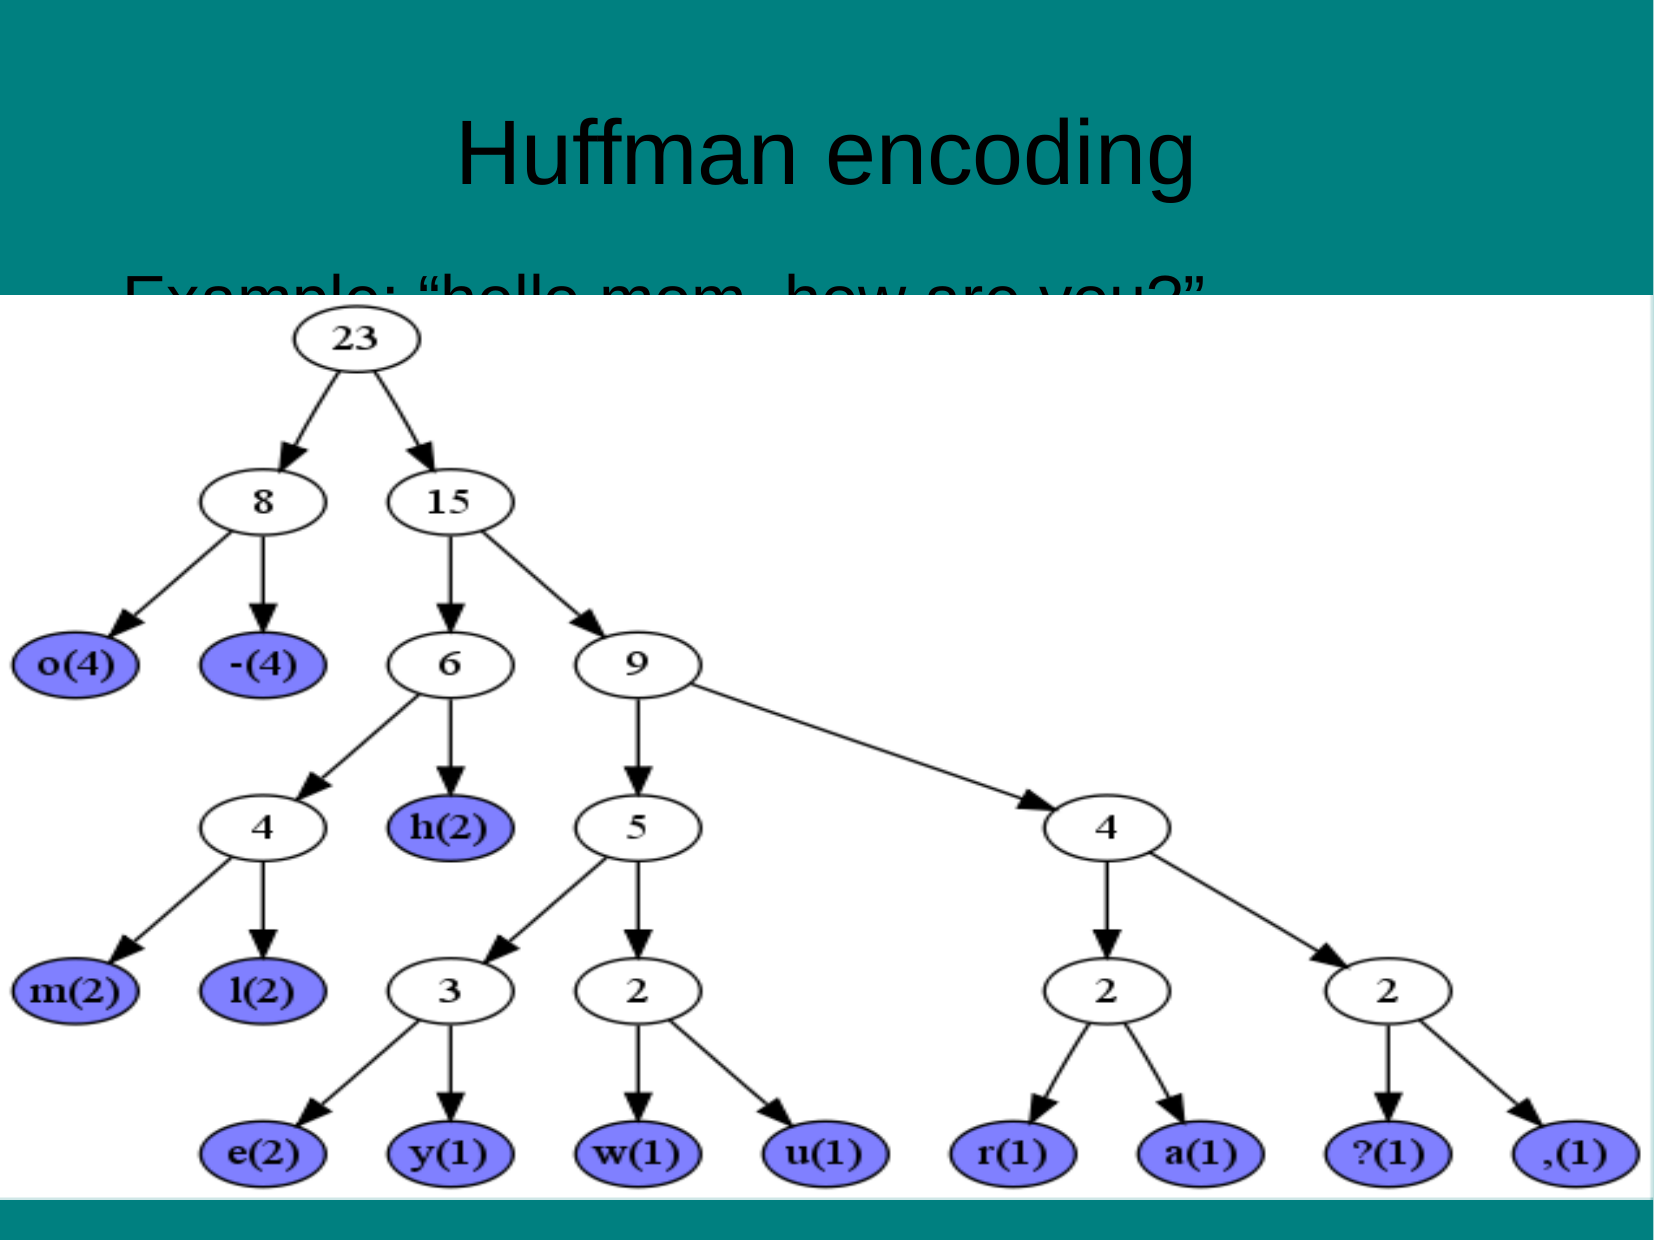

# Huffman encoding
Example: “hello mom, how are you?”